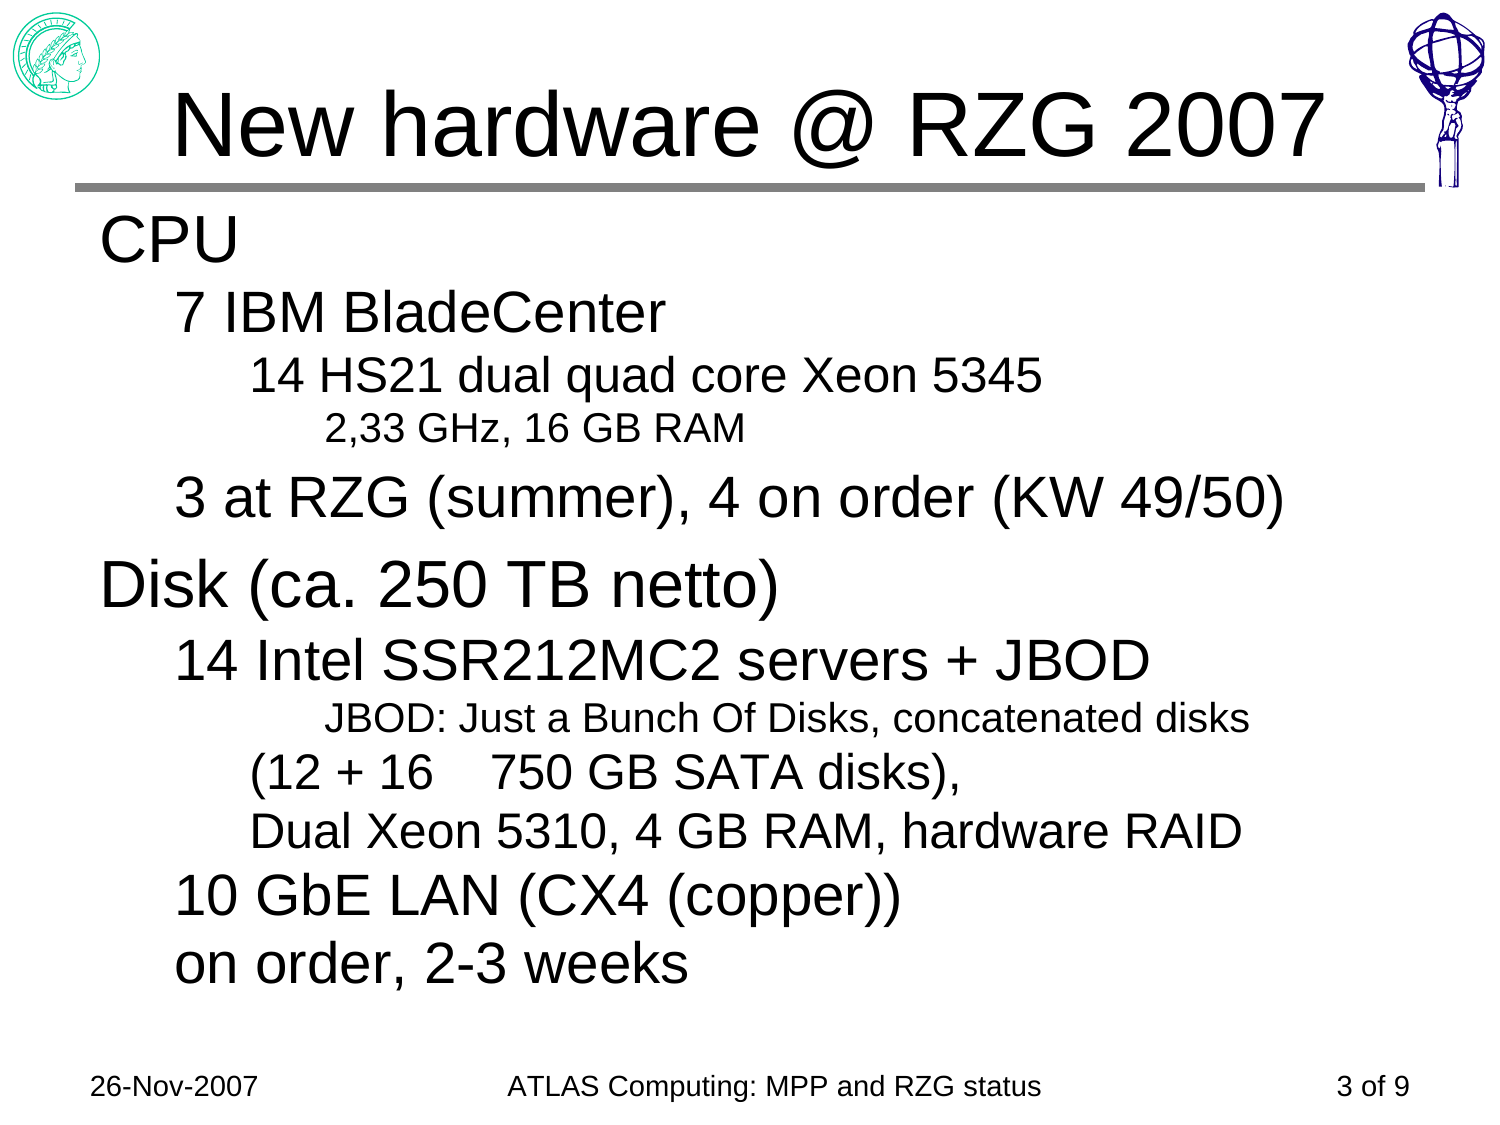

# New hardware @ RZG 2007
CPU
7 IBM BladeCenter
14 HS21 dual quad core Xeon 5345
2,33 GHz, 16 GB RAM
3 at RZG (summer), 4 on order (KW 49/50)‏
Disk (ca. 250 TB netto)‏
14 Intel SSR212MC2 servers + JBOD
JBOD: Just a Bunch Of Disks, concatenated disks
(12 + 16 750 GB SATA disks),
Dual Xeon 5310, 4 GB RAM, hardware RAID
10 GbE LAN (CX4 (copper))
on order, 2-3 weeks
26-Nov-2007
ATLAS Computing: MPP and RZG status
3